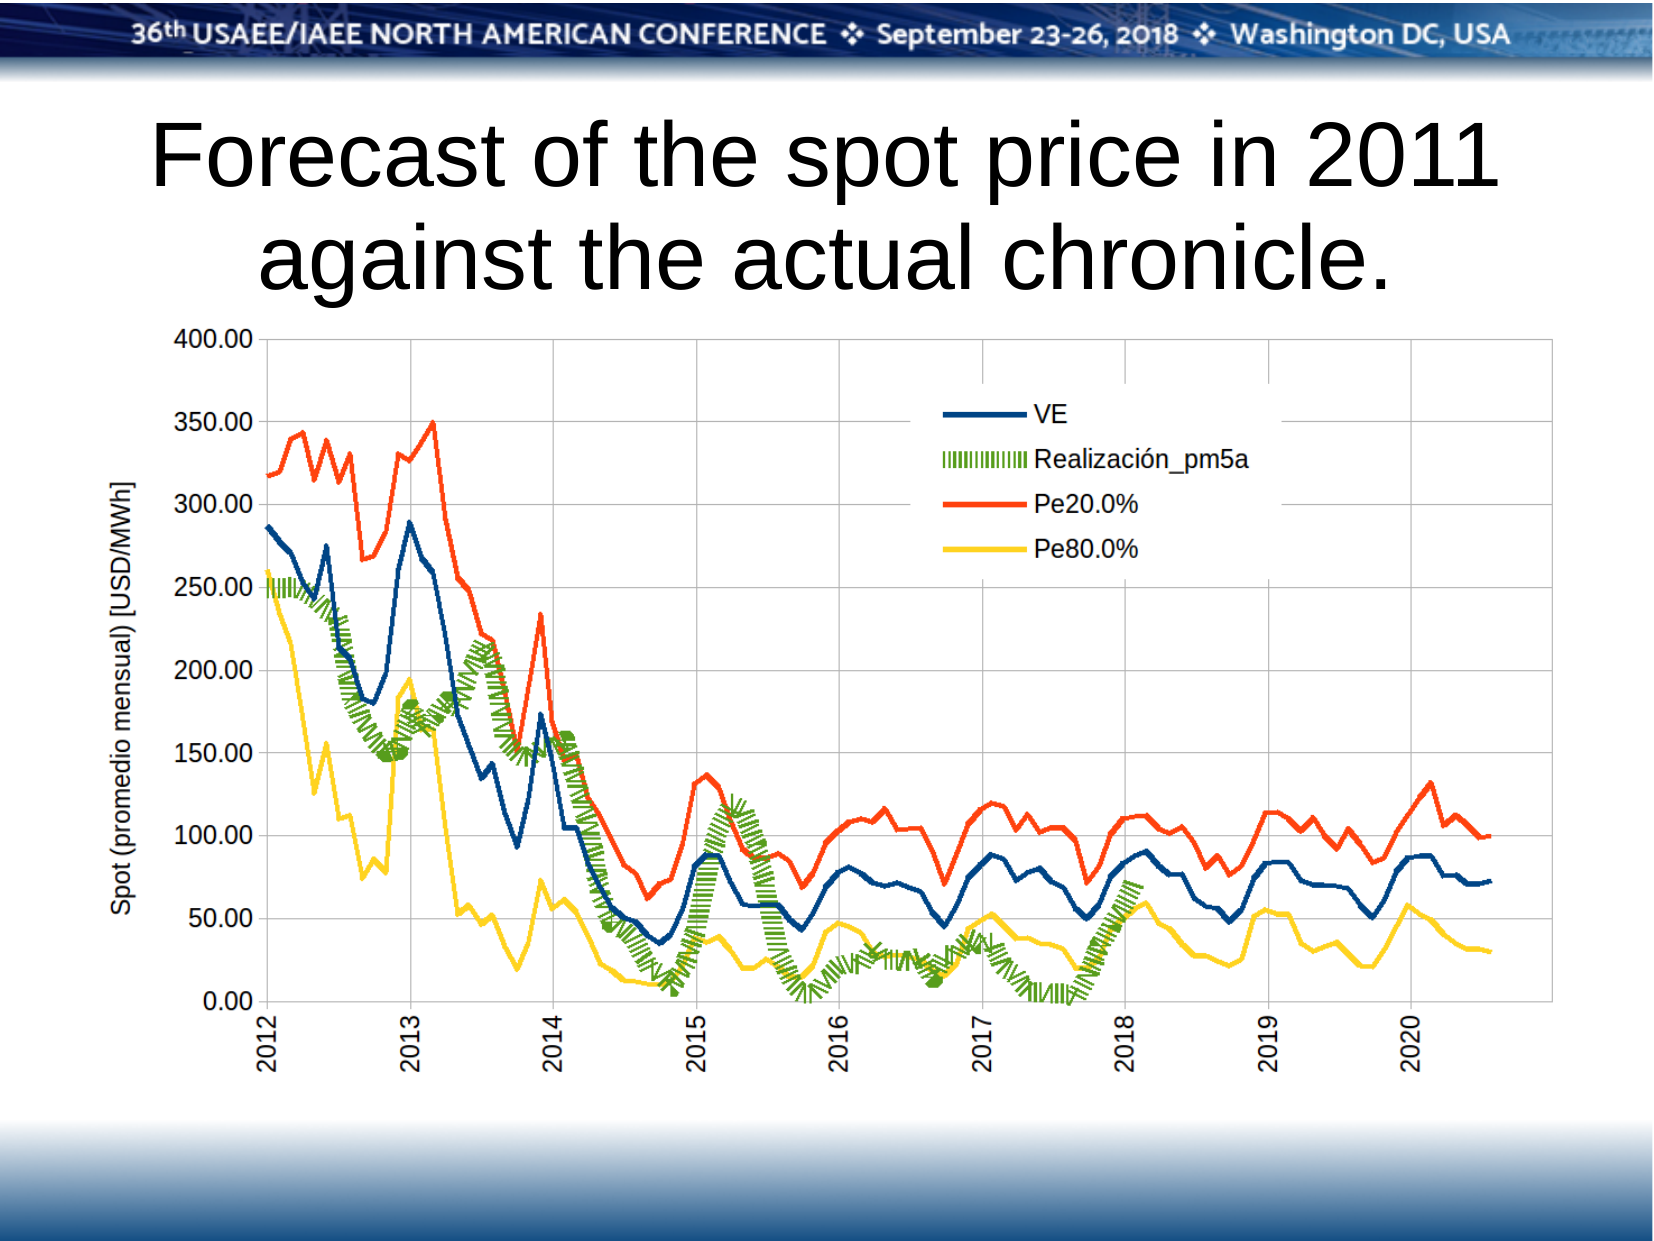

# Forecast of the spot price in 2011 against the actual chronicle.